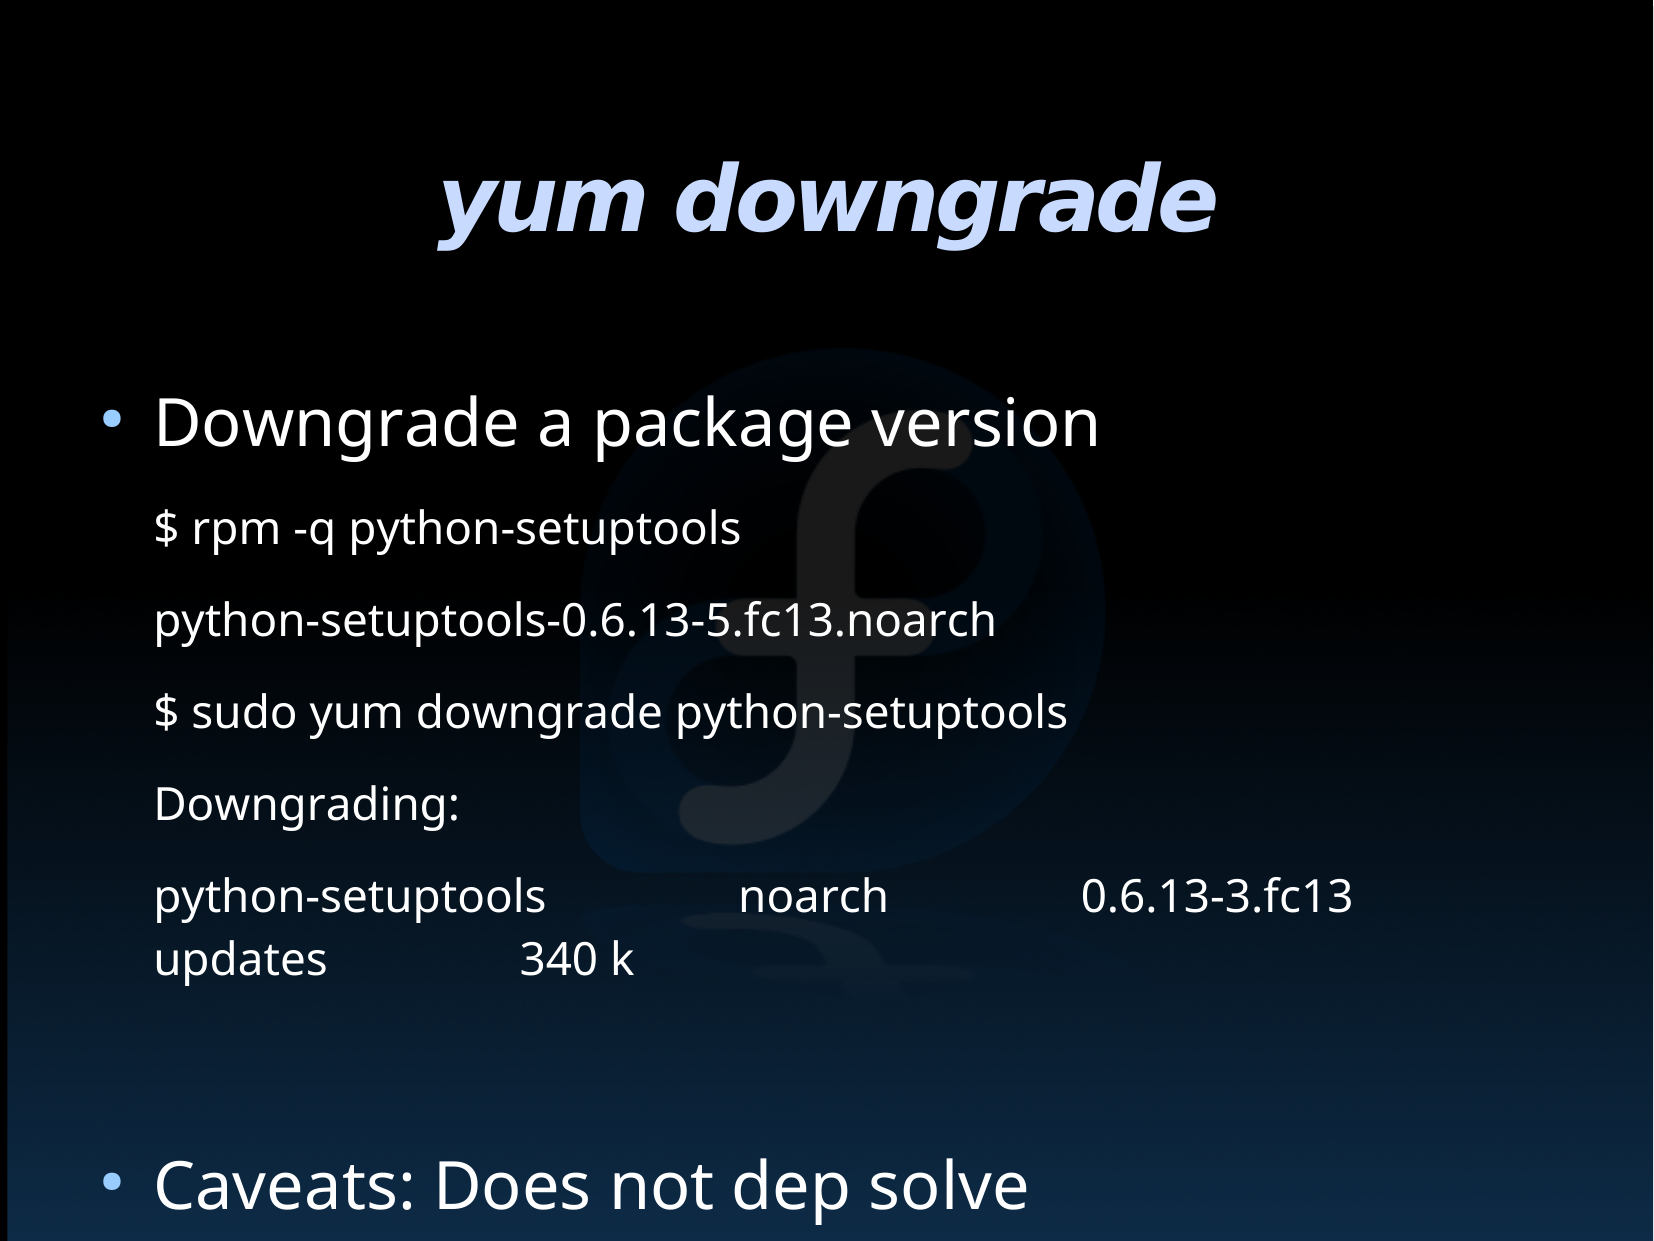

# yum downgrade
Downgrade a package version
$ rpm -q python-setuptools
python-setuptools-0.6.13-5.fc13.noarch
$ sudo yum downgrade python-setuptools
Downgrading:
python-setuptools noarch 0.6.13-3.fc13 updates 340 k
Caveats: Does not dep solve